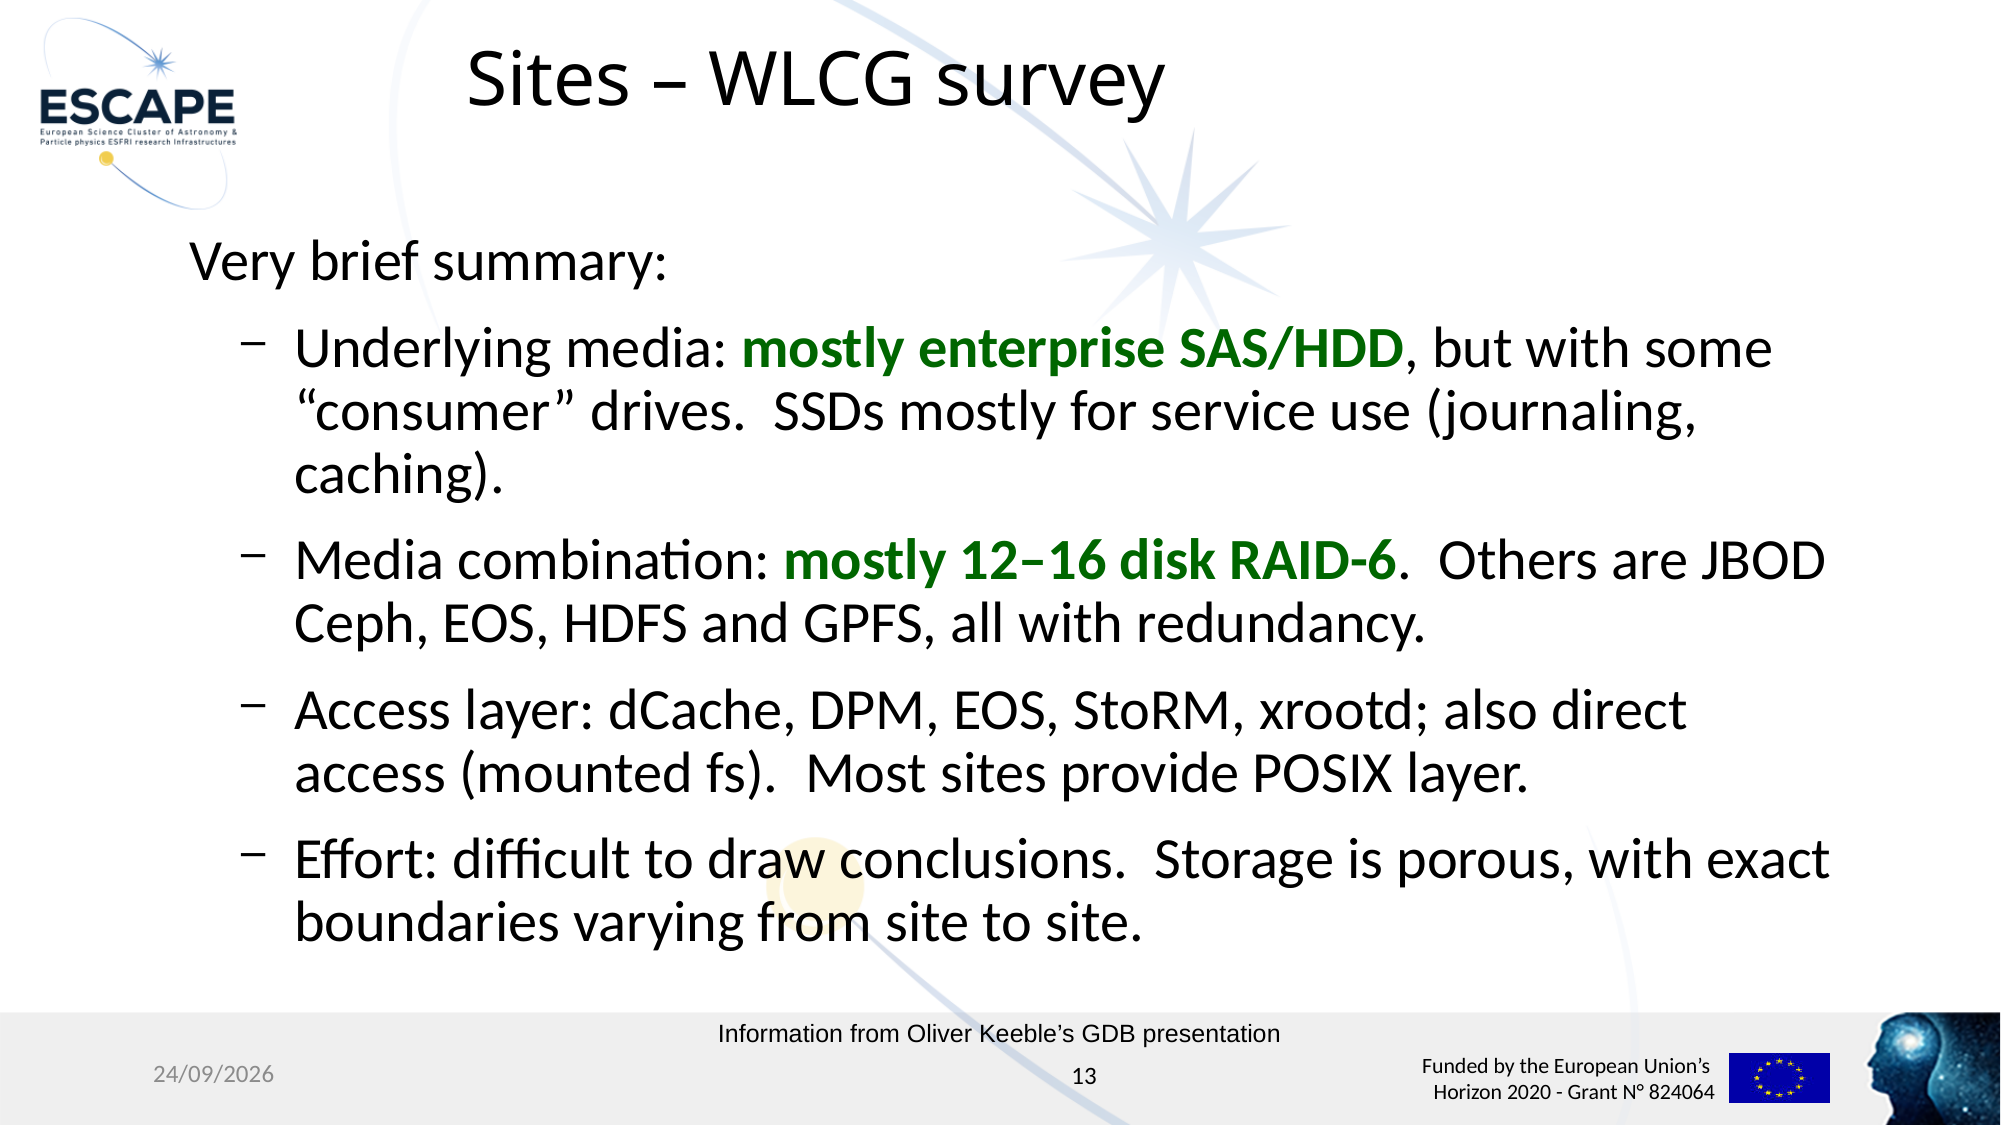

# Sites – WLCG survey
Very brief summary:
Underlying media: mostly enterprise SAS/HDD, but with some “consumer” drives. SSDs mostly for service use (journaling, caching).
Media combination: mostly 12–16 disk RAID-6. Others are JBOD Ceph, EOS, HDFS and GPFS, all with redundancy.
Access layer: dCache, DPM, EOS, StoRM, xrootd; also direct access (mounted fs). Most sites provide POSIX layer.
Effort: difficult to draw conclusions. Storage is porous, with exact boundaries varying from site to site.
Information from Oliver Keeble’s GDB presentation